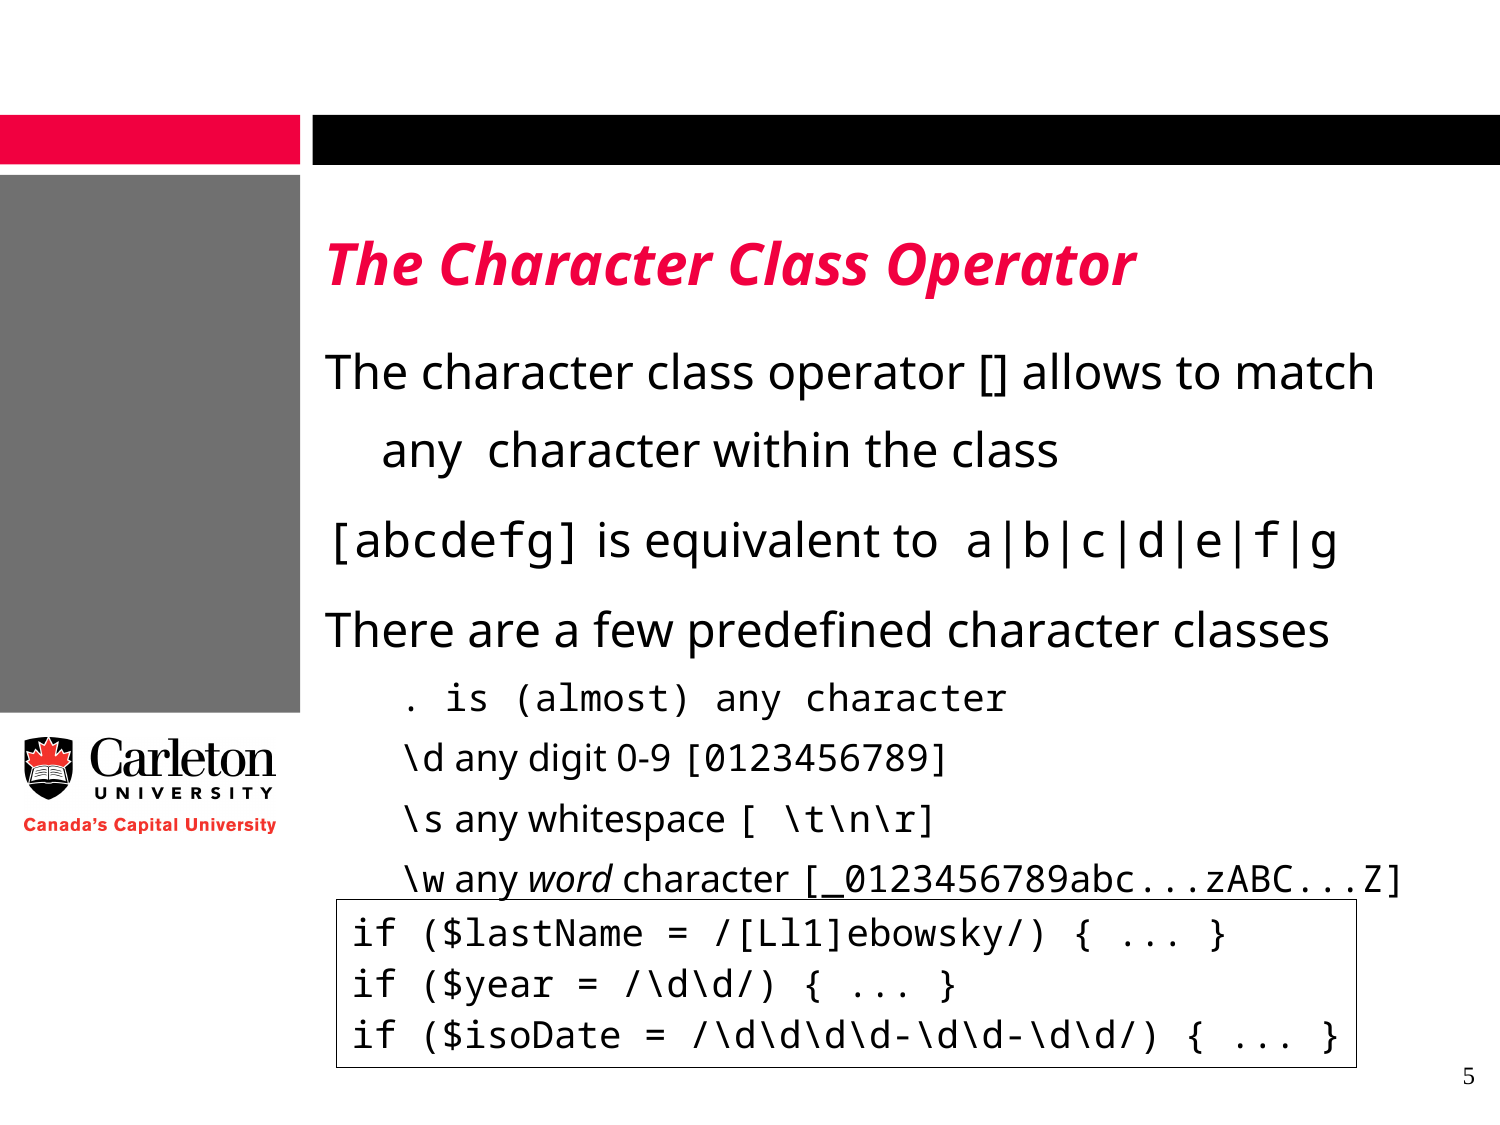

# The Character Class Operator
The character class operator [] allows to match any character within the class
[abcdefg] is equivalent to a|b|c|d|e|f|g
There are a few predefined character classes
. is (almost) any character
\d any digit 0-9 [0123456789]
\s any whitespace [ \t\n\r]
\w any word character [_0123456789abc...zABC...Z]
if ($lastName = /[Ll1]ebowsky/) { ... }
if ($year = /\d\d/) { ... }
if ($isoDate = /\d\d\d\d-\d\d-\d\d/) { ... }
5